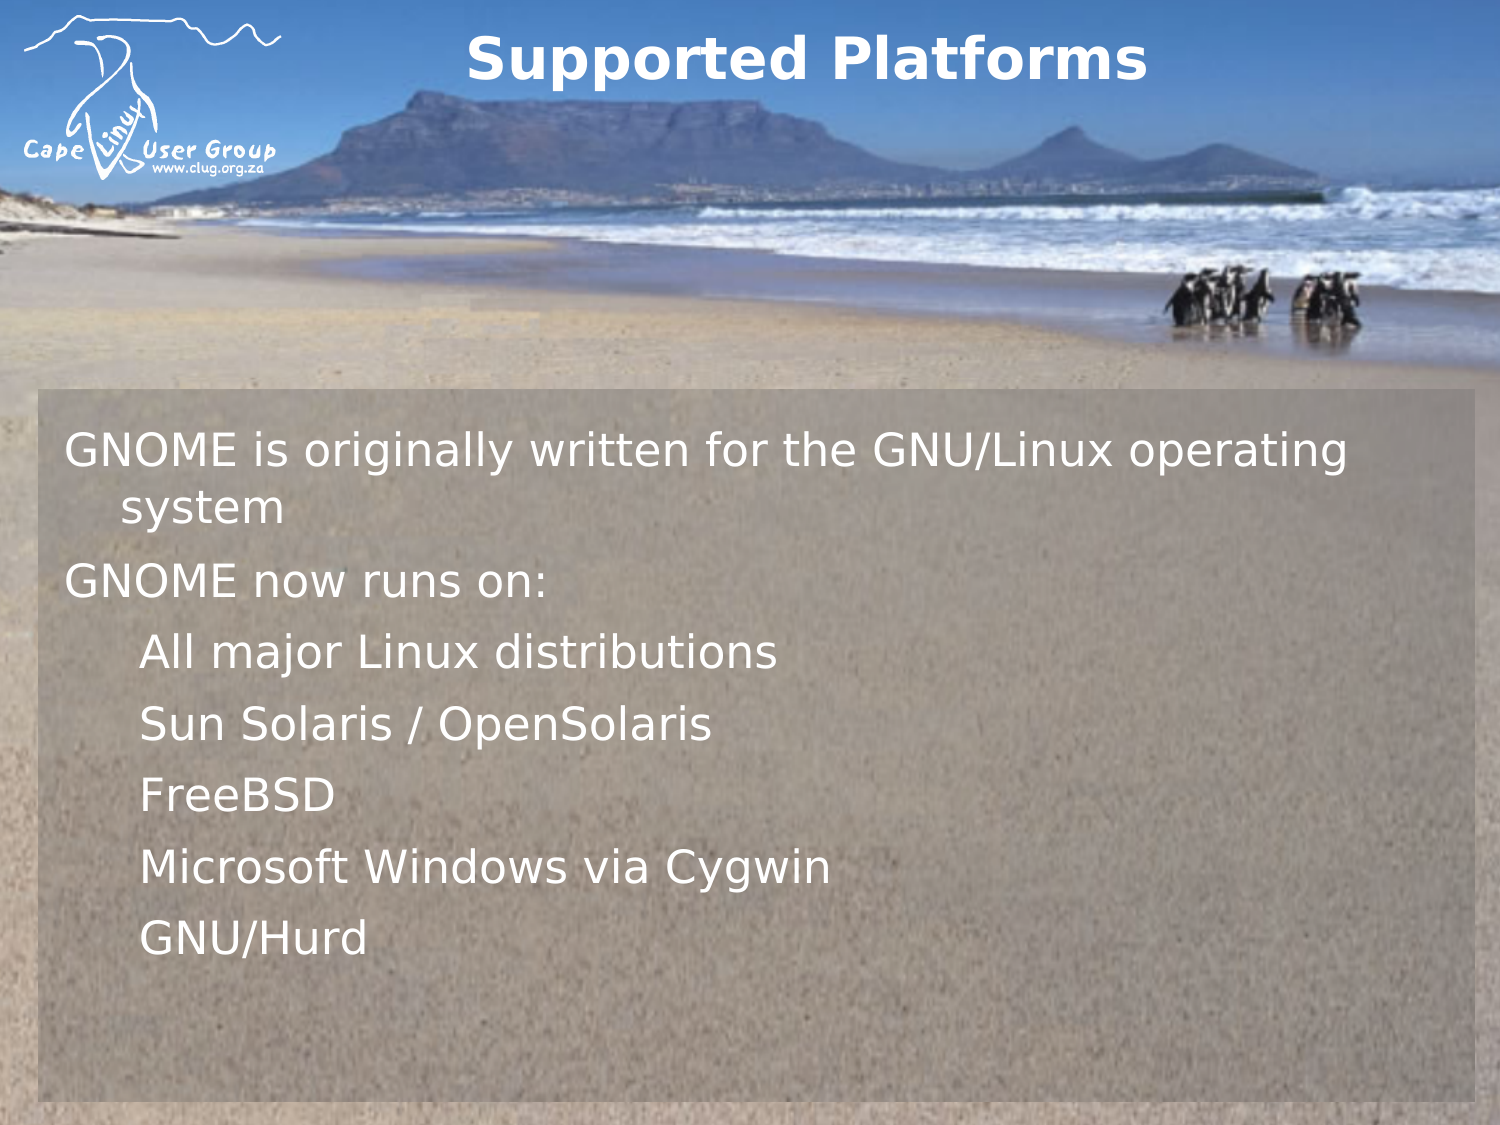

# Supported Platforms
GNOME is originally written for the GNU/Linux operating system
GNOME now runs on:
All major Linux distributions
Sun Solaris / OpenSolaris
FreeBSD
Microsoft Windows via Cygwin
GNU/Hurd